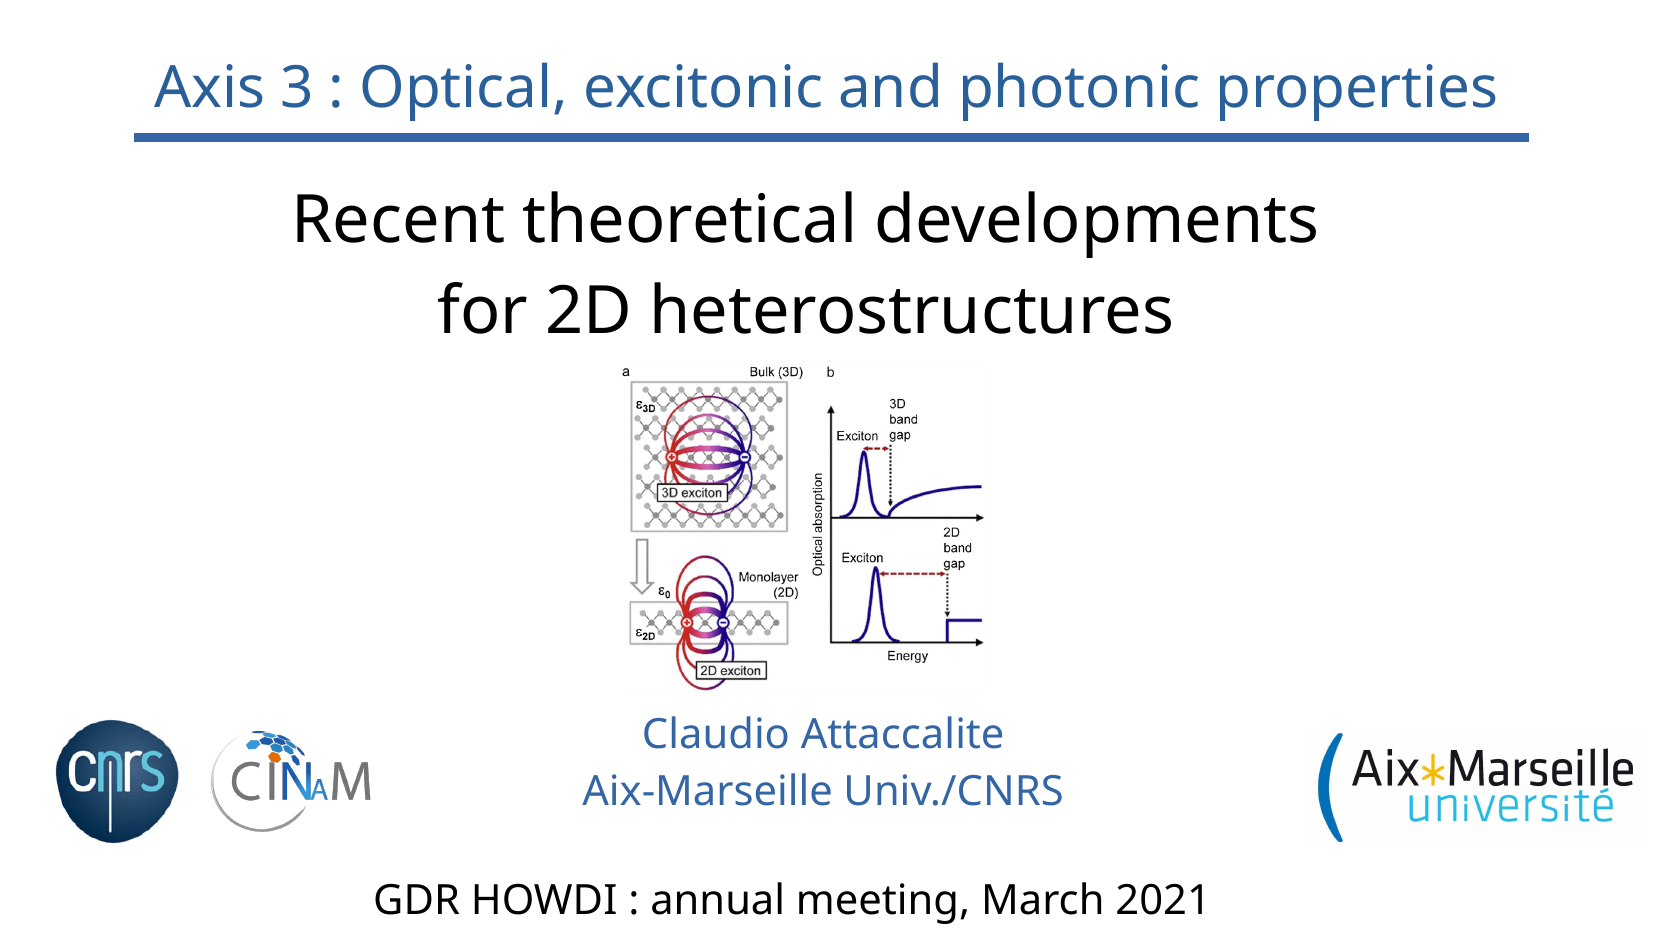

# Axis 3 : Optical, excitonic and photonic properties
Recent theoretical developments
for 2D heterostructures
Claudio Attaccalite
Aix-Marseille Univ./CNRS
GDR HOWDI : annual meeting, March 2021